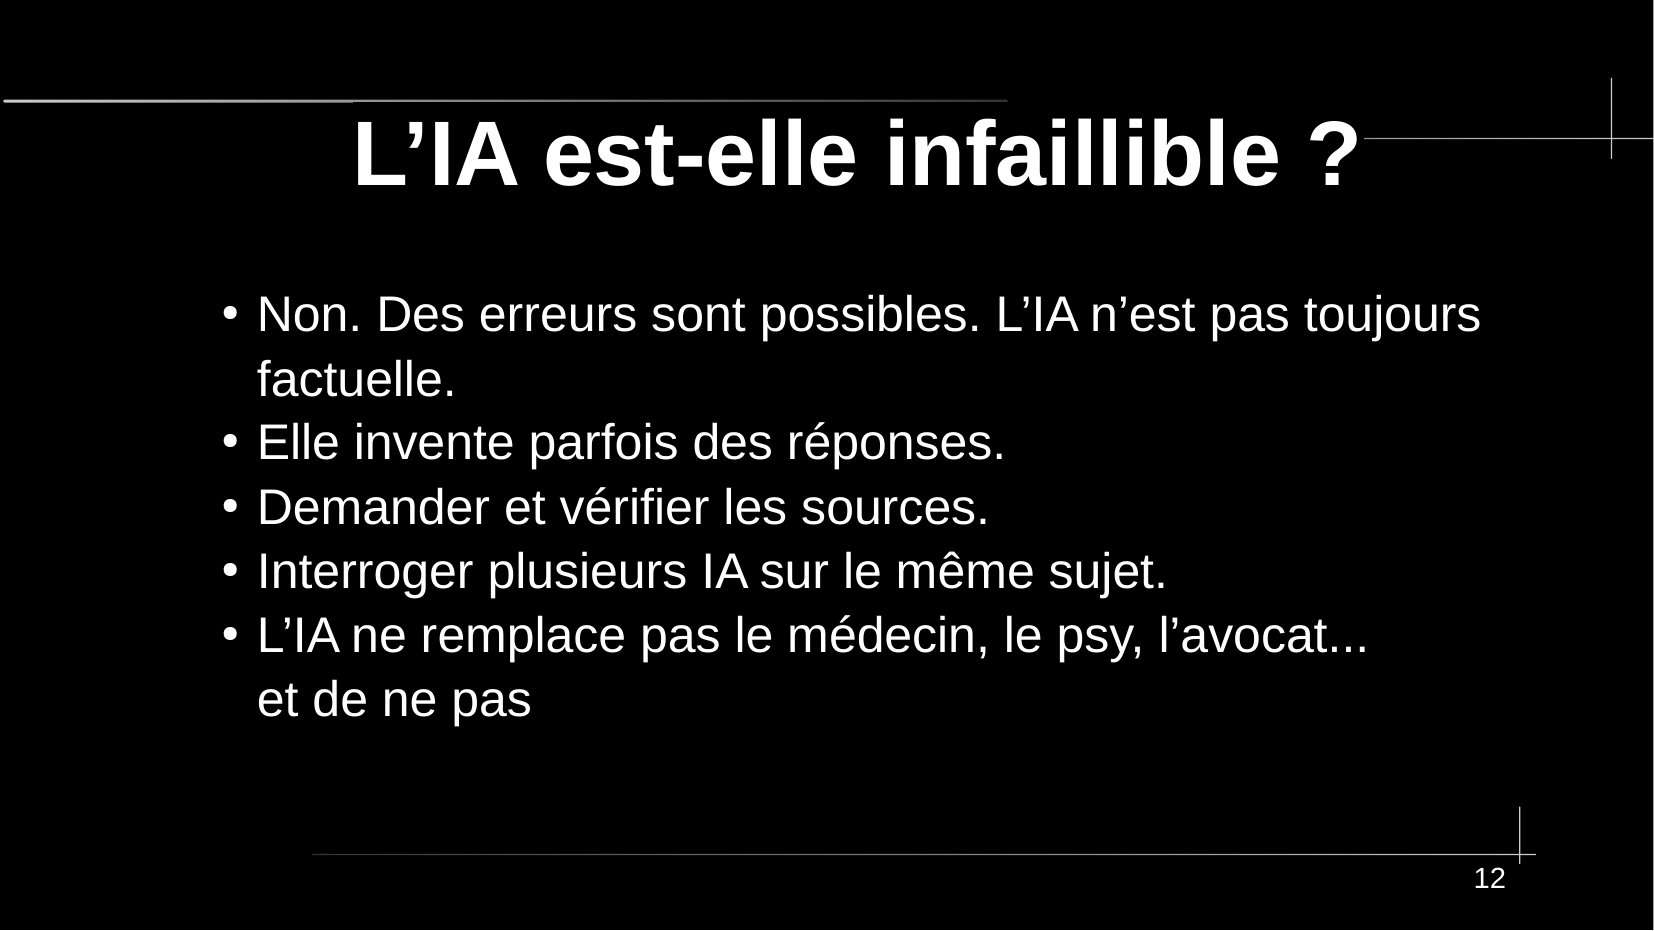

# L’IA est-elle infaillible ?
Non. Des erreurs sont possibles. L’IA n’est pas toujours factuelle.
Elle invente parfois des réponses.
Demander et vérifier les sources.
Interroger plusieurs IA sur le même sujet.
L’IA ne remplace pas le médecin, le psy, l’avocat...
et de ne pas
12